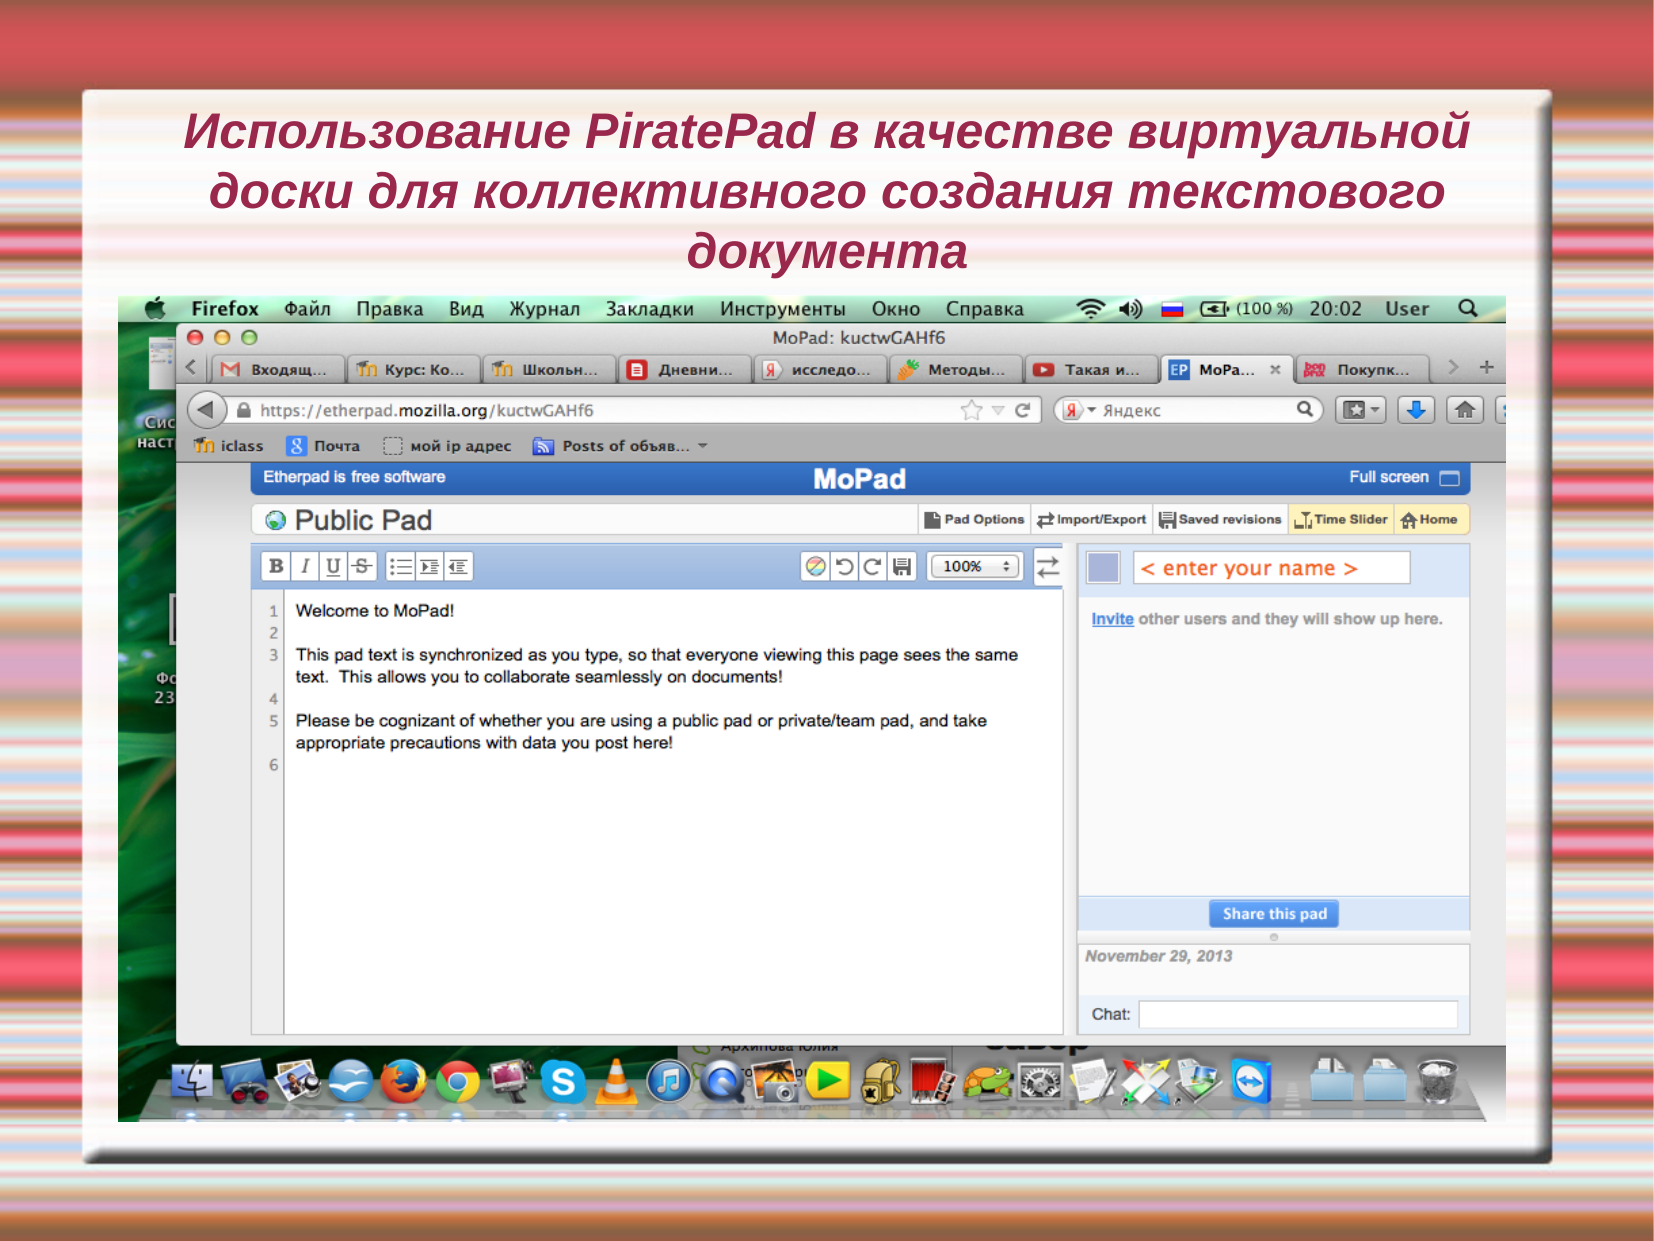

# Использование PiratePad в качестве виртуальной доски для коллективного создания текстового документа